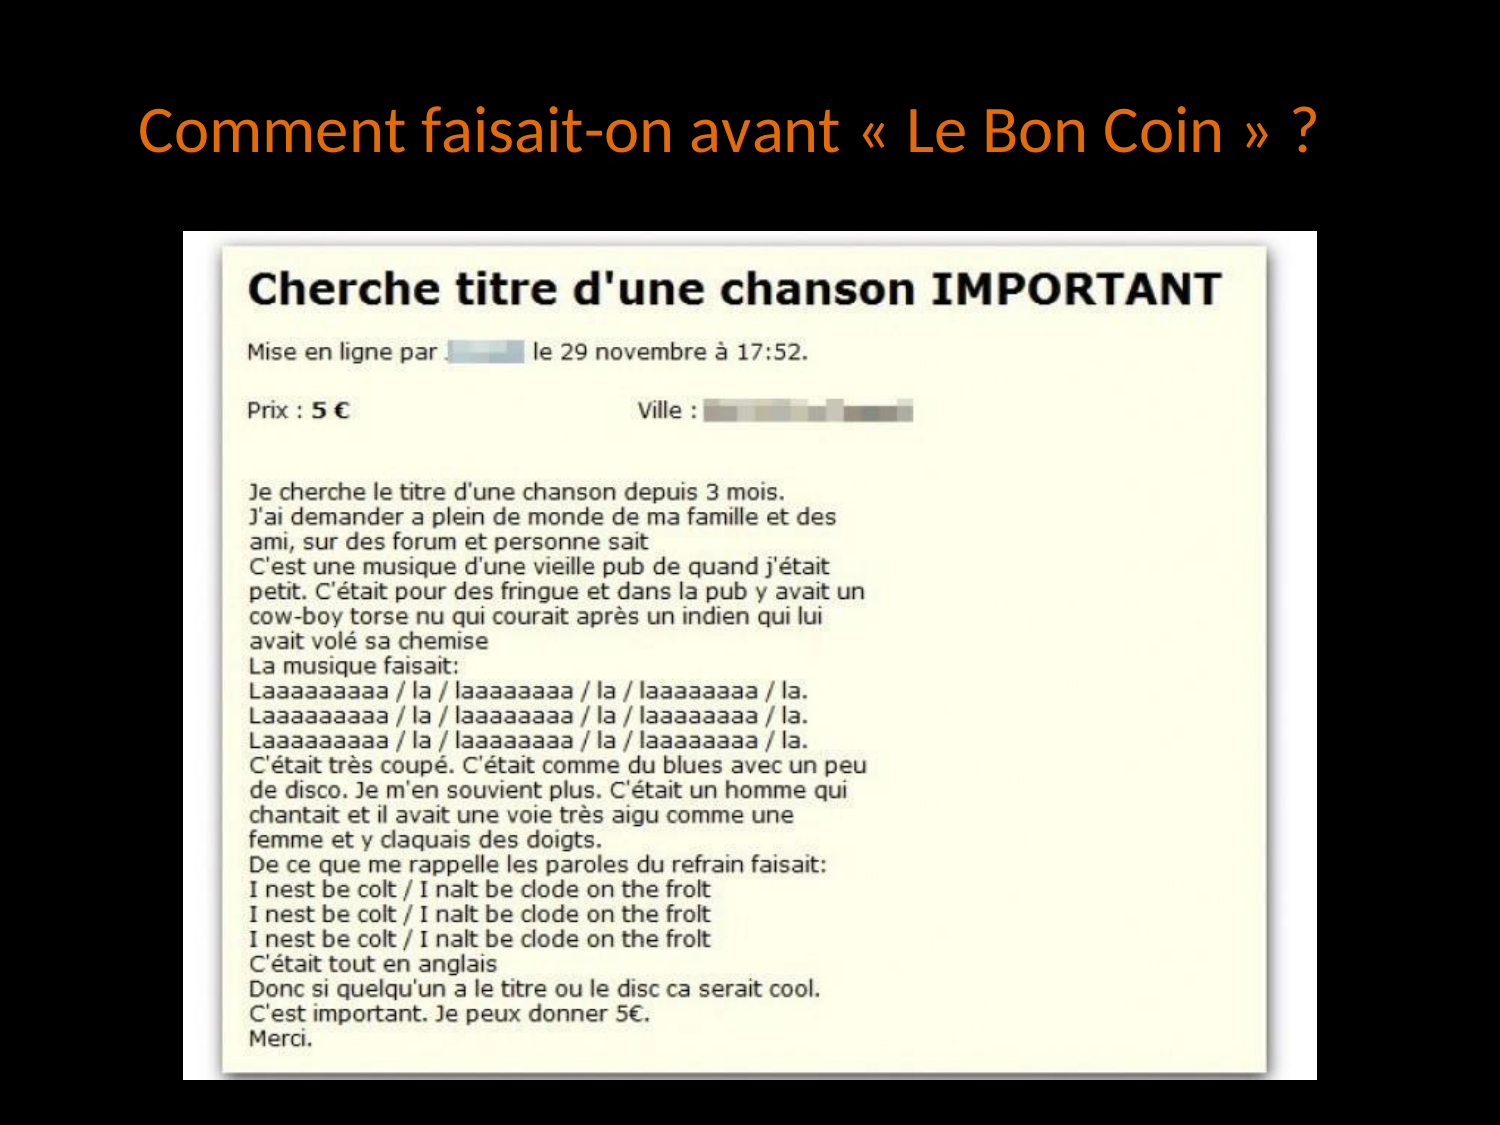

#
Comment faisait-on avant « Le Bon Coin » ?